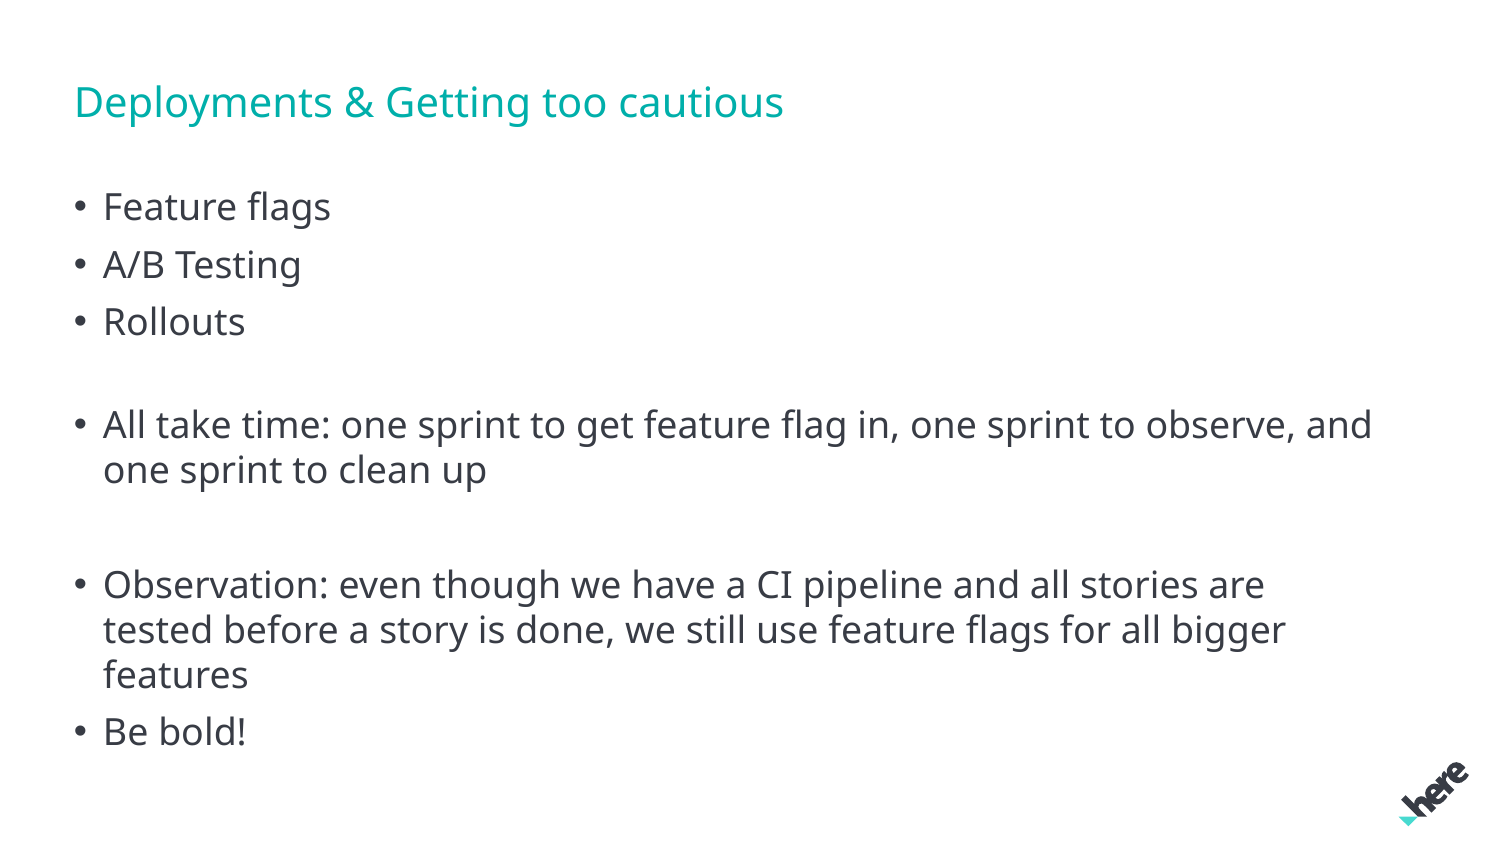

# Deployments & Getting too cautious
Feature flags
A/B Testing
Rollouts
All take time: one sprint to get feature flag in, one sprint to observe, and one sprint to clean up
Observation: even though we have a CI pipeline and all stories are tested before a story is done, we still use feature flags for all bigger features
Be bold!